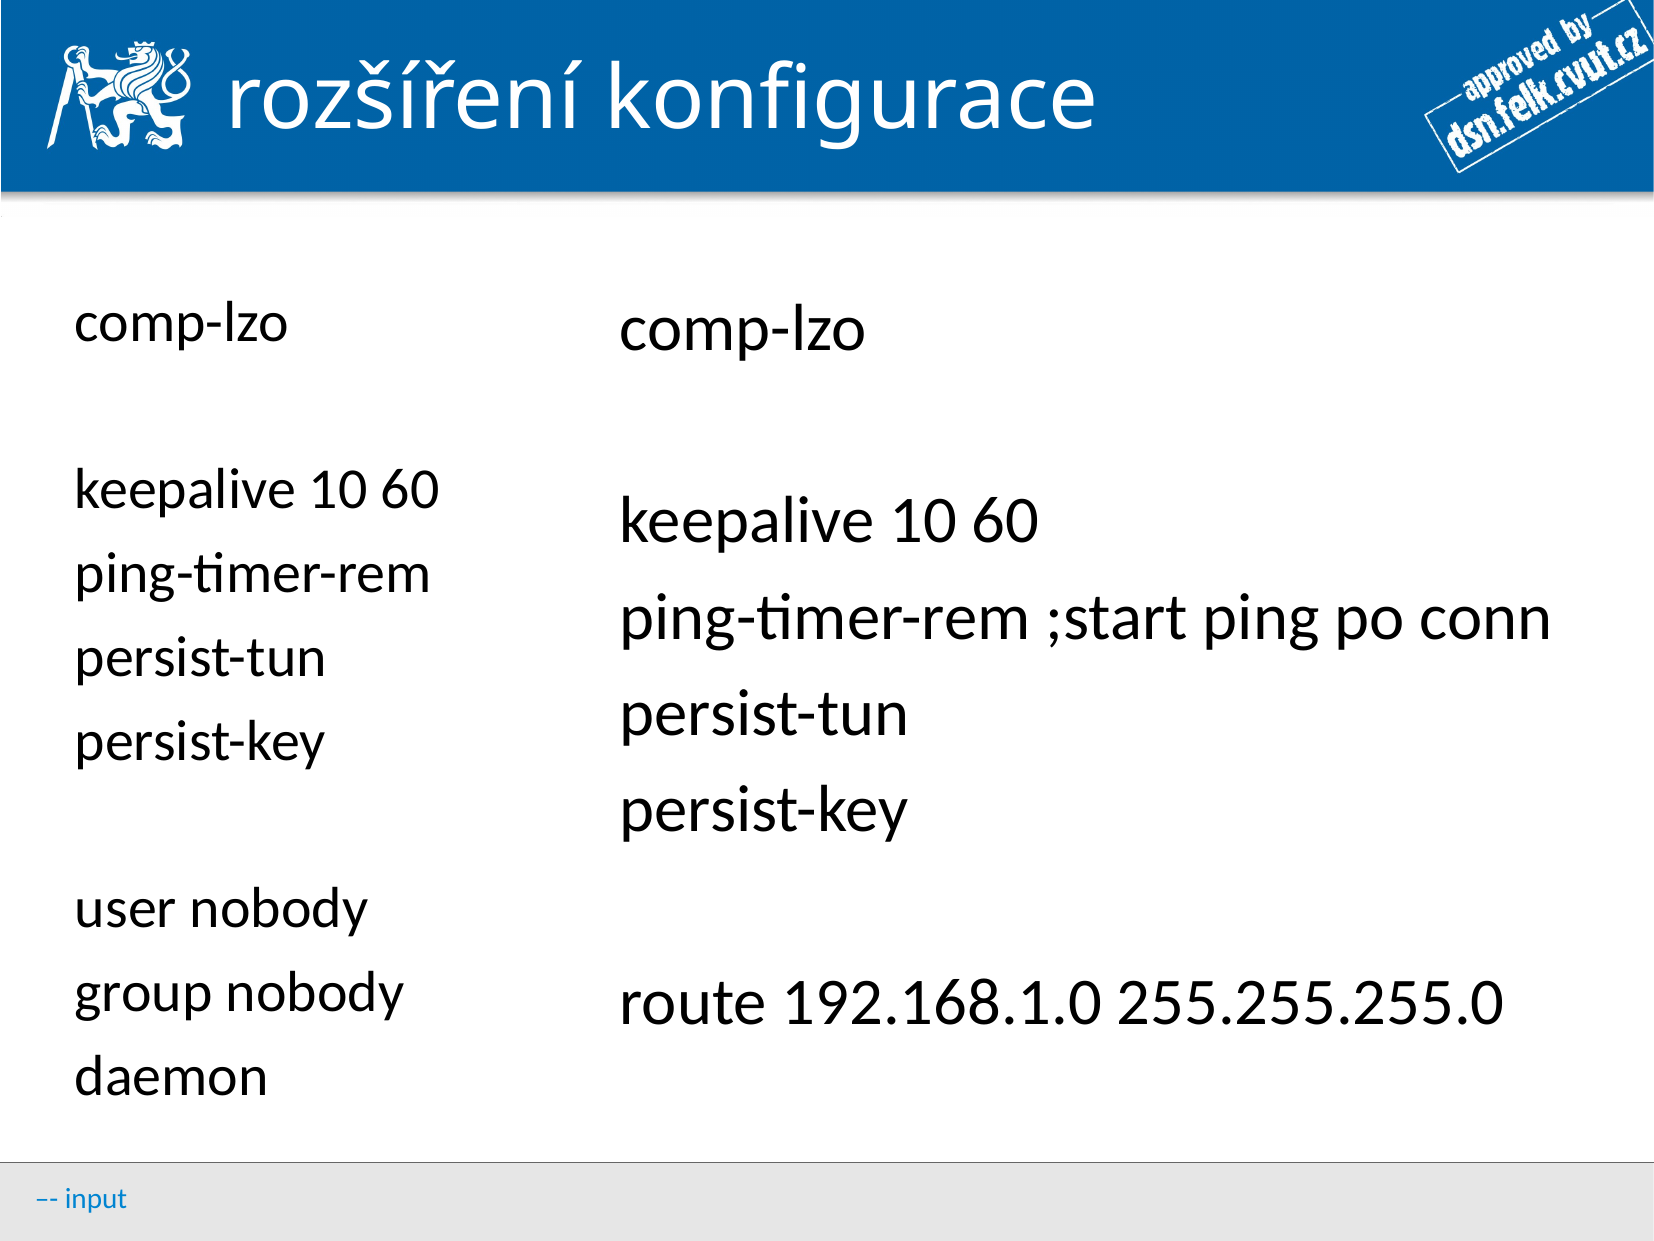

# rozšíření konfigurace
comp-lzo
keepalive 10 60
ping-timer-rem
persist-tun
persist-key
user nobody
group nobody
daemon
comp-lzo
keepalive 10 60
ping-timer-rem ;start ping po conn
persist-tun
persist-key
route 192.168.1.0 255.255.255.0